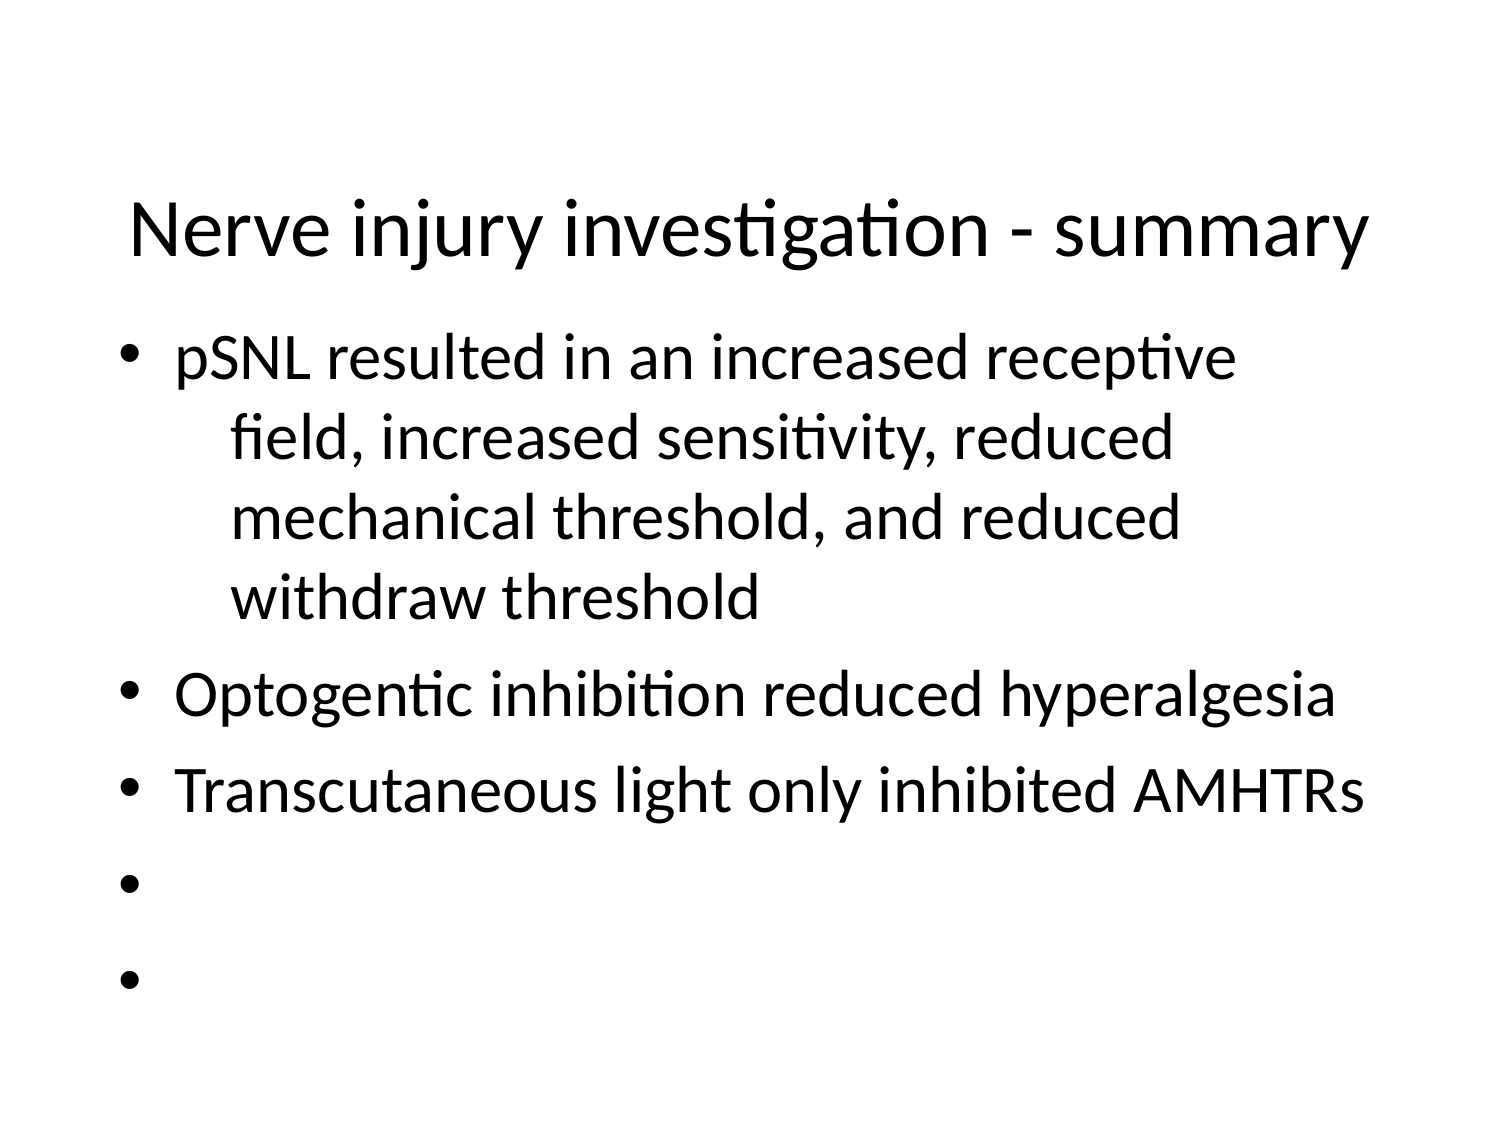

# Nerve injury investigation - summary
pSNL resulted in an increased receptive field, increased sensitivity, reduced mechanical threshold, and reduced withdraw threshold
Optogentic inhibition reduced hyperalgesia
Transcutaneous light only inhibited AMHTRs